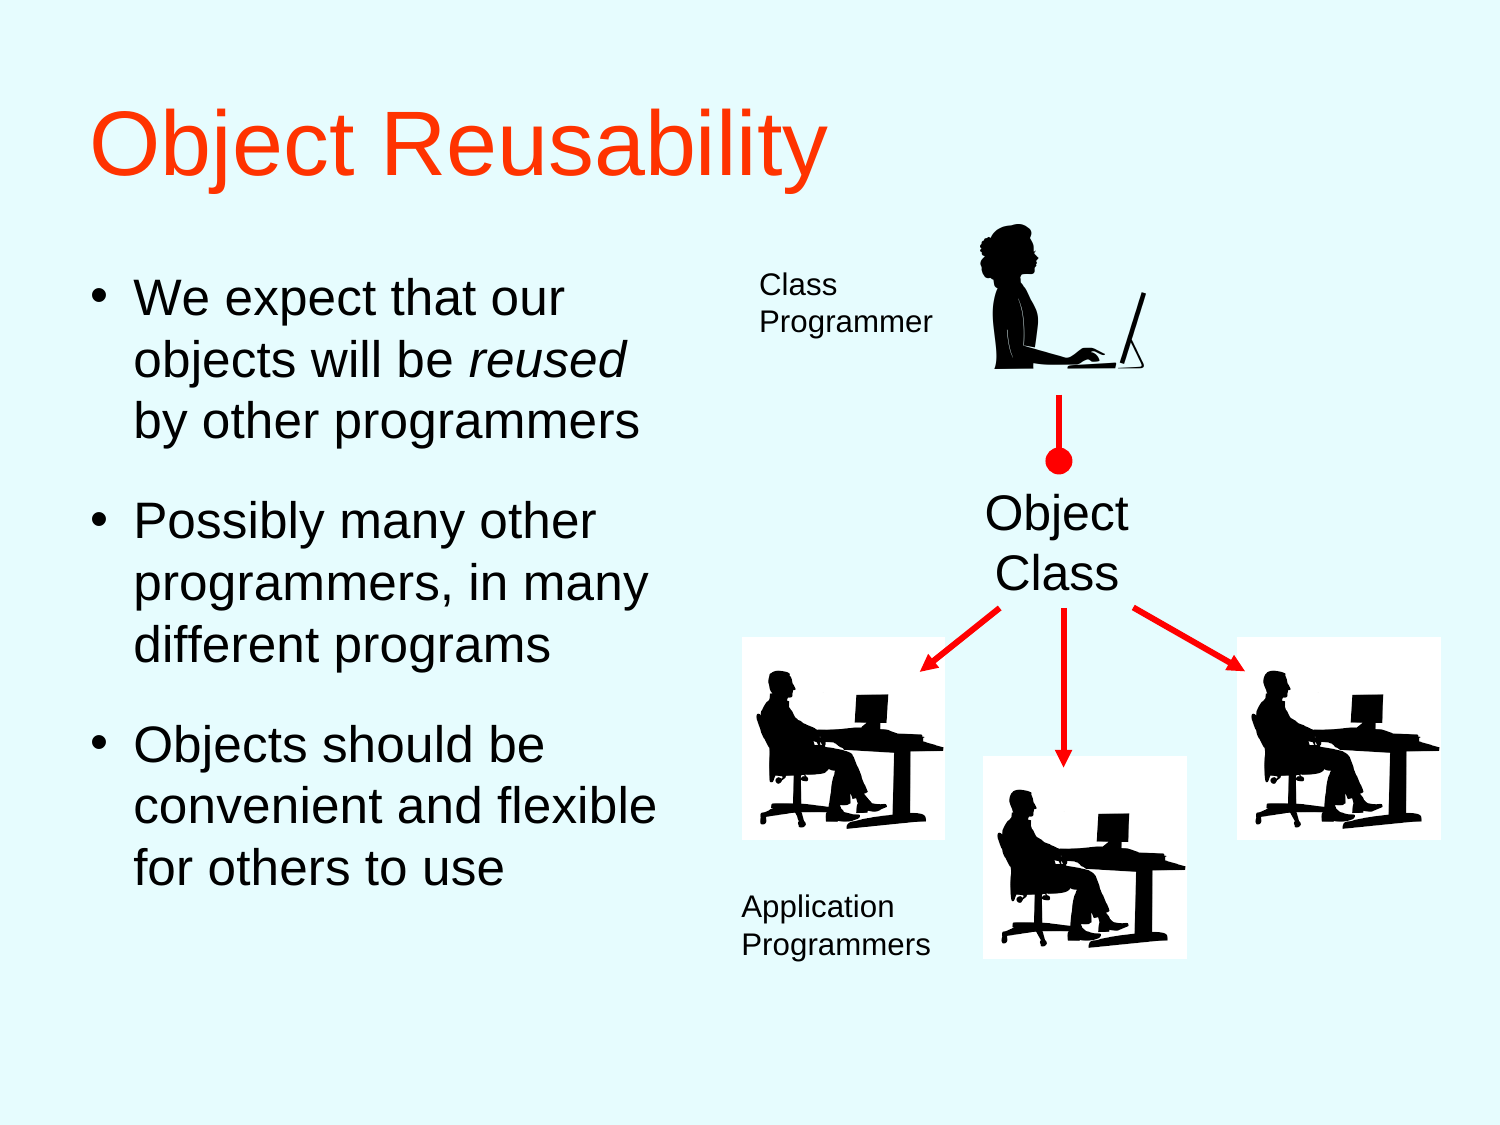

# Object Reusability
We expect that our objects will be reused by other programmers
Possibly many other programmers, in many different programs
Objects should be convenient and flexible for others to use
Class Programmer
Object
Class
Application Programmers